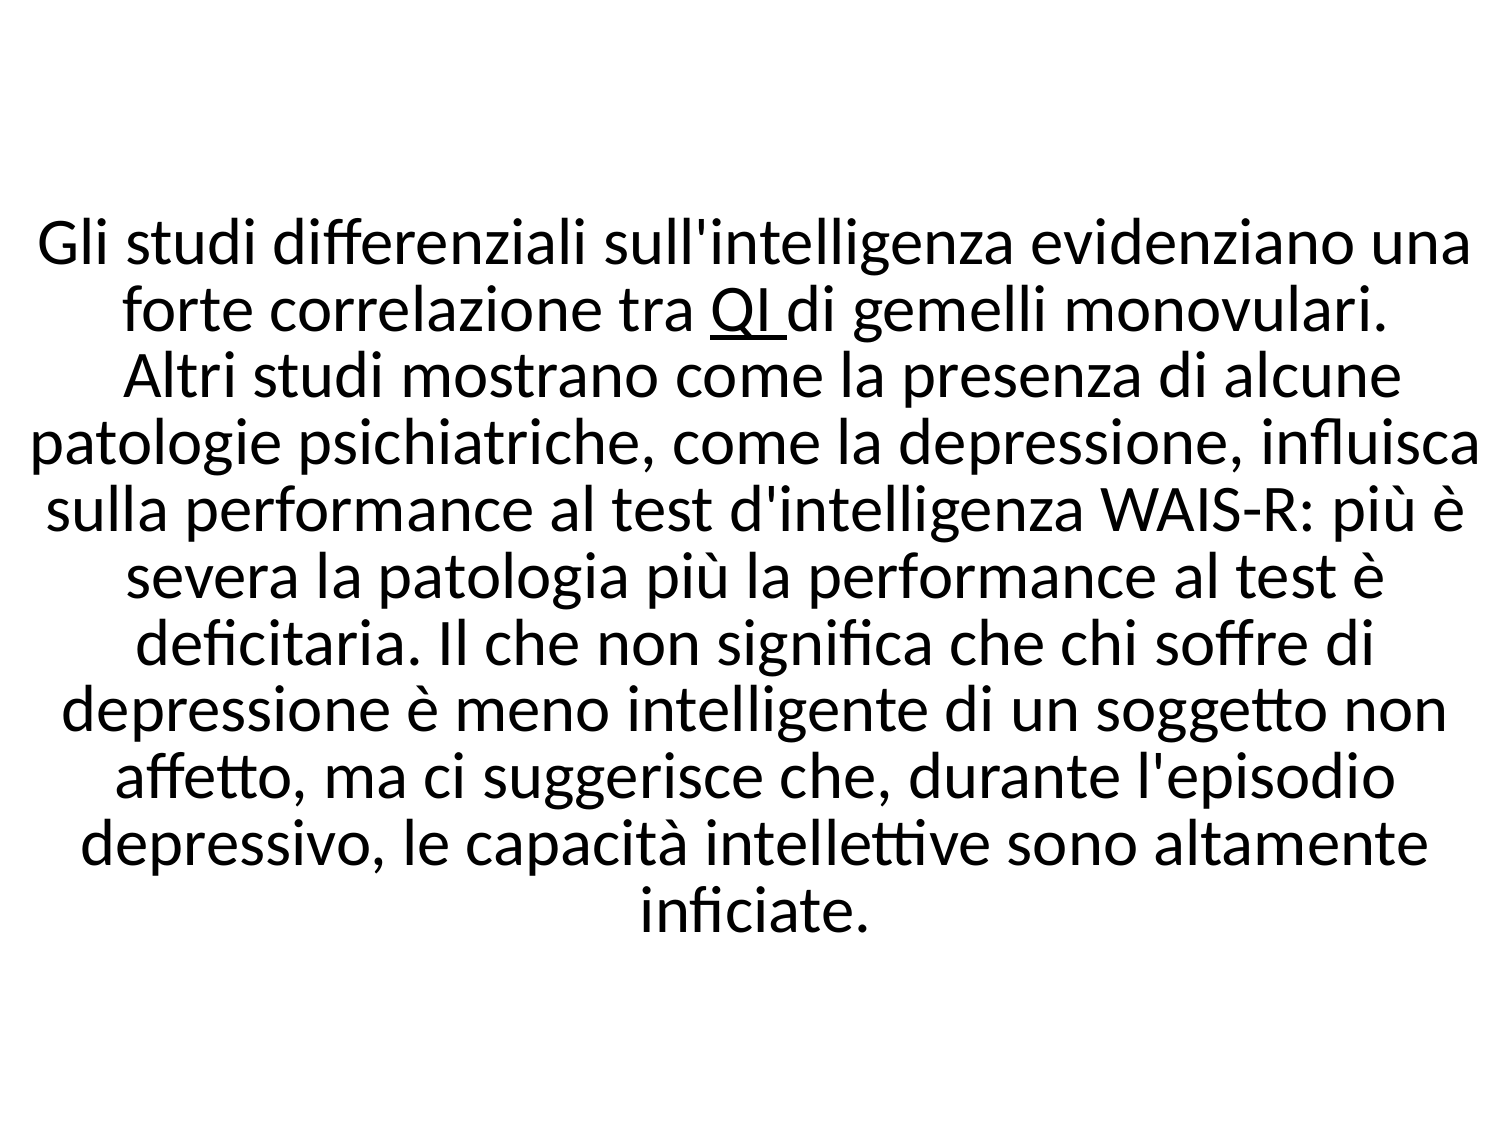

# Gli studi differenziali sull'intelligenza evidenziano una forte correlazione tra QI di gemelli monovulari. Altri studi mostrano come la presenza di alcune patologie psichiatriche, come la depressione, influisca sulla performance al test d'intelligenza WAIS-R: più è severa la patologia più la performance al test è deficitaria. Il che non significa che chi soffre di depressione è meno intelligente di un soggetto non affetto, ma ci suggerisce che, durante l'episodio depressivo, le capacità intellettive sono altamente inficiate.